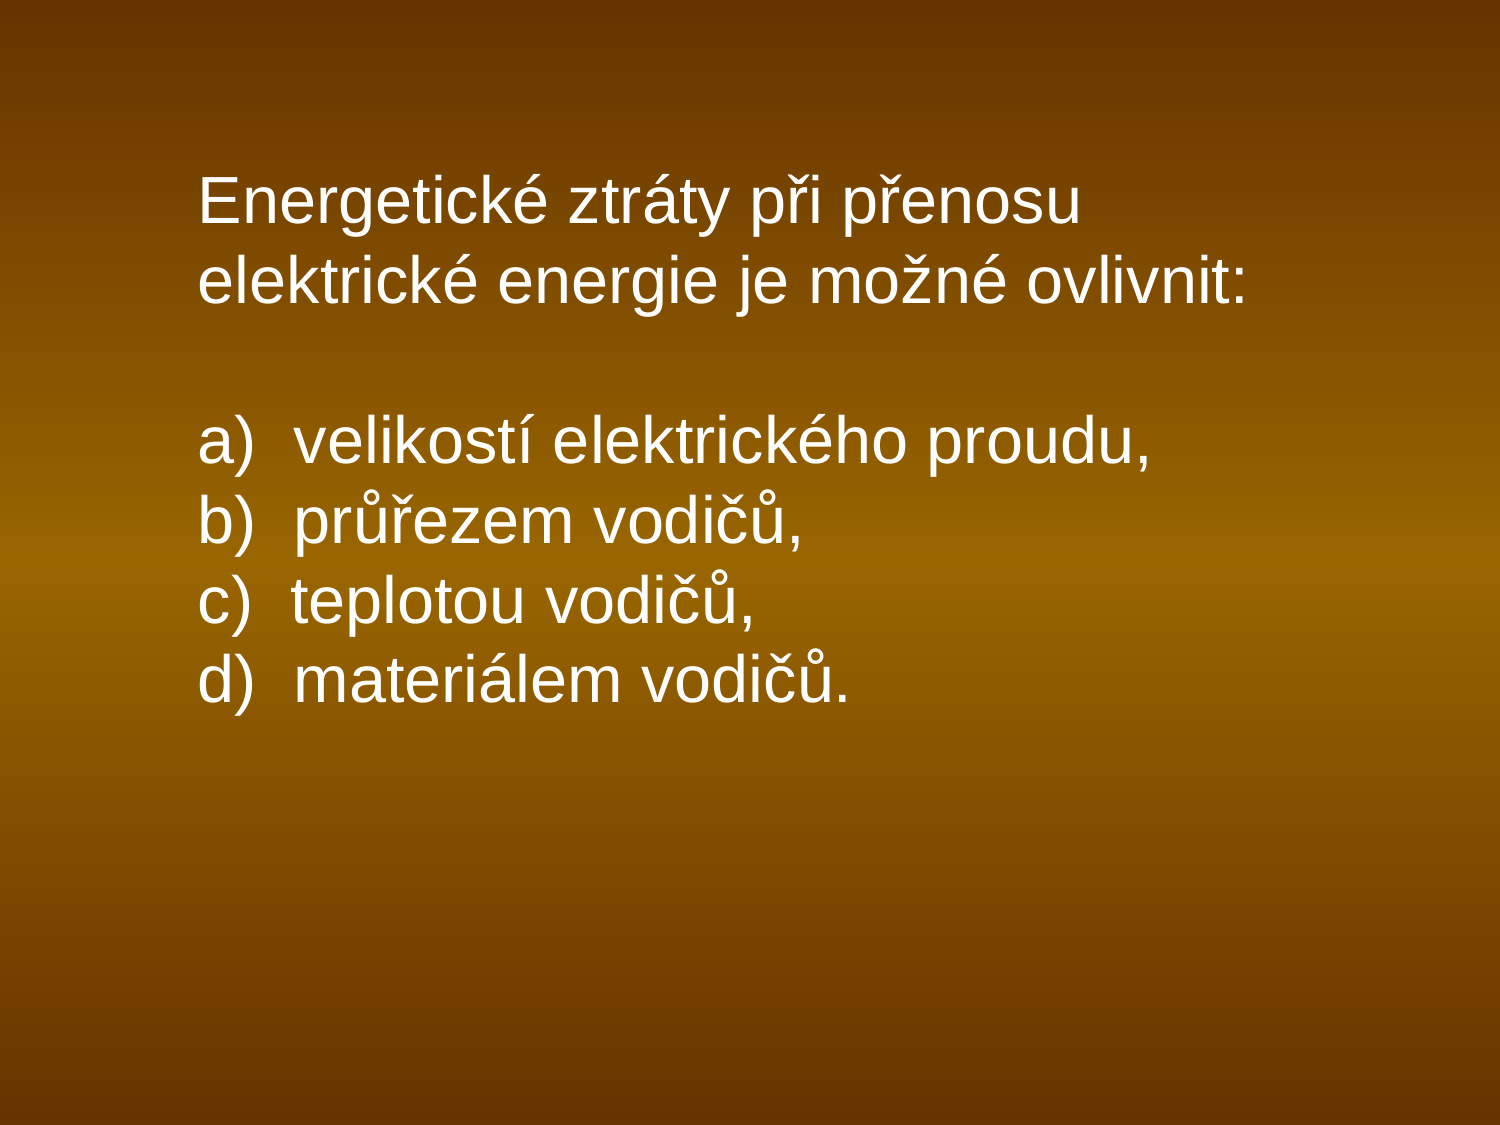

Energetické ztráty při přenosu elektrické energie je možné ovlivnit:
a) velikostí elektrického proudu,
b) průřezem vodičů,
c) teplotou vodičů,
d) materiálem vodičů.